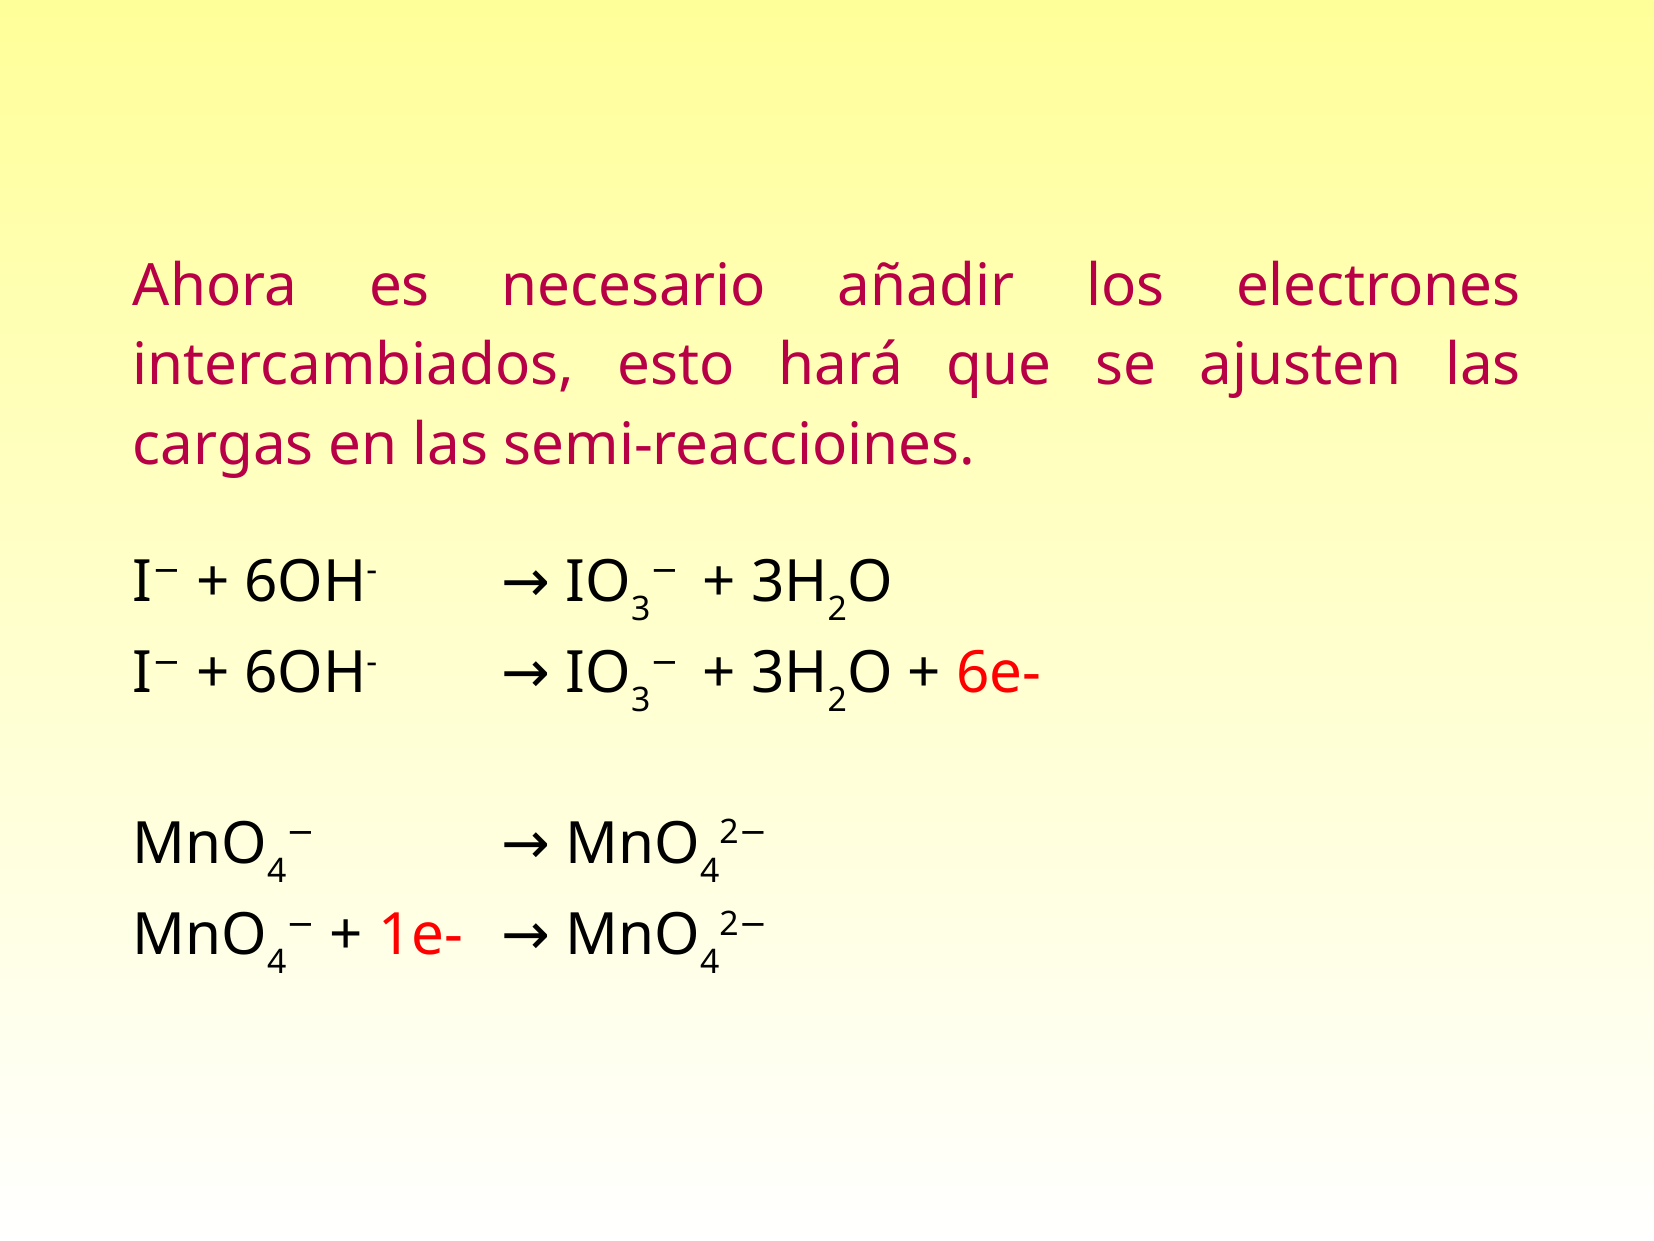

Ahora es necesario añadir los electrones intercambiados, esto hará que se ajusten las cargas en las semi-reaccioines.
I− + 6OH-		→ IO3− + 3H2O
I− + 6OH-		→ IO3− + 3H2O + 6e-
MnO4− 			→ MnO42−
MnO4− + 1e-	→ MnO42−